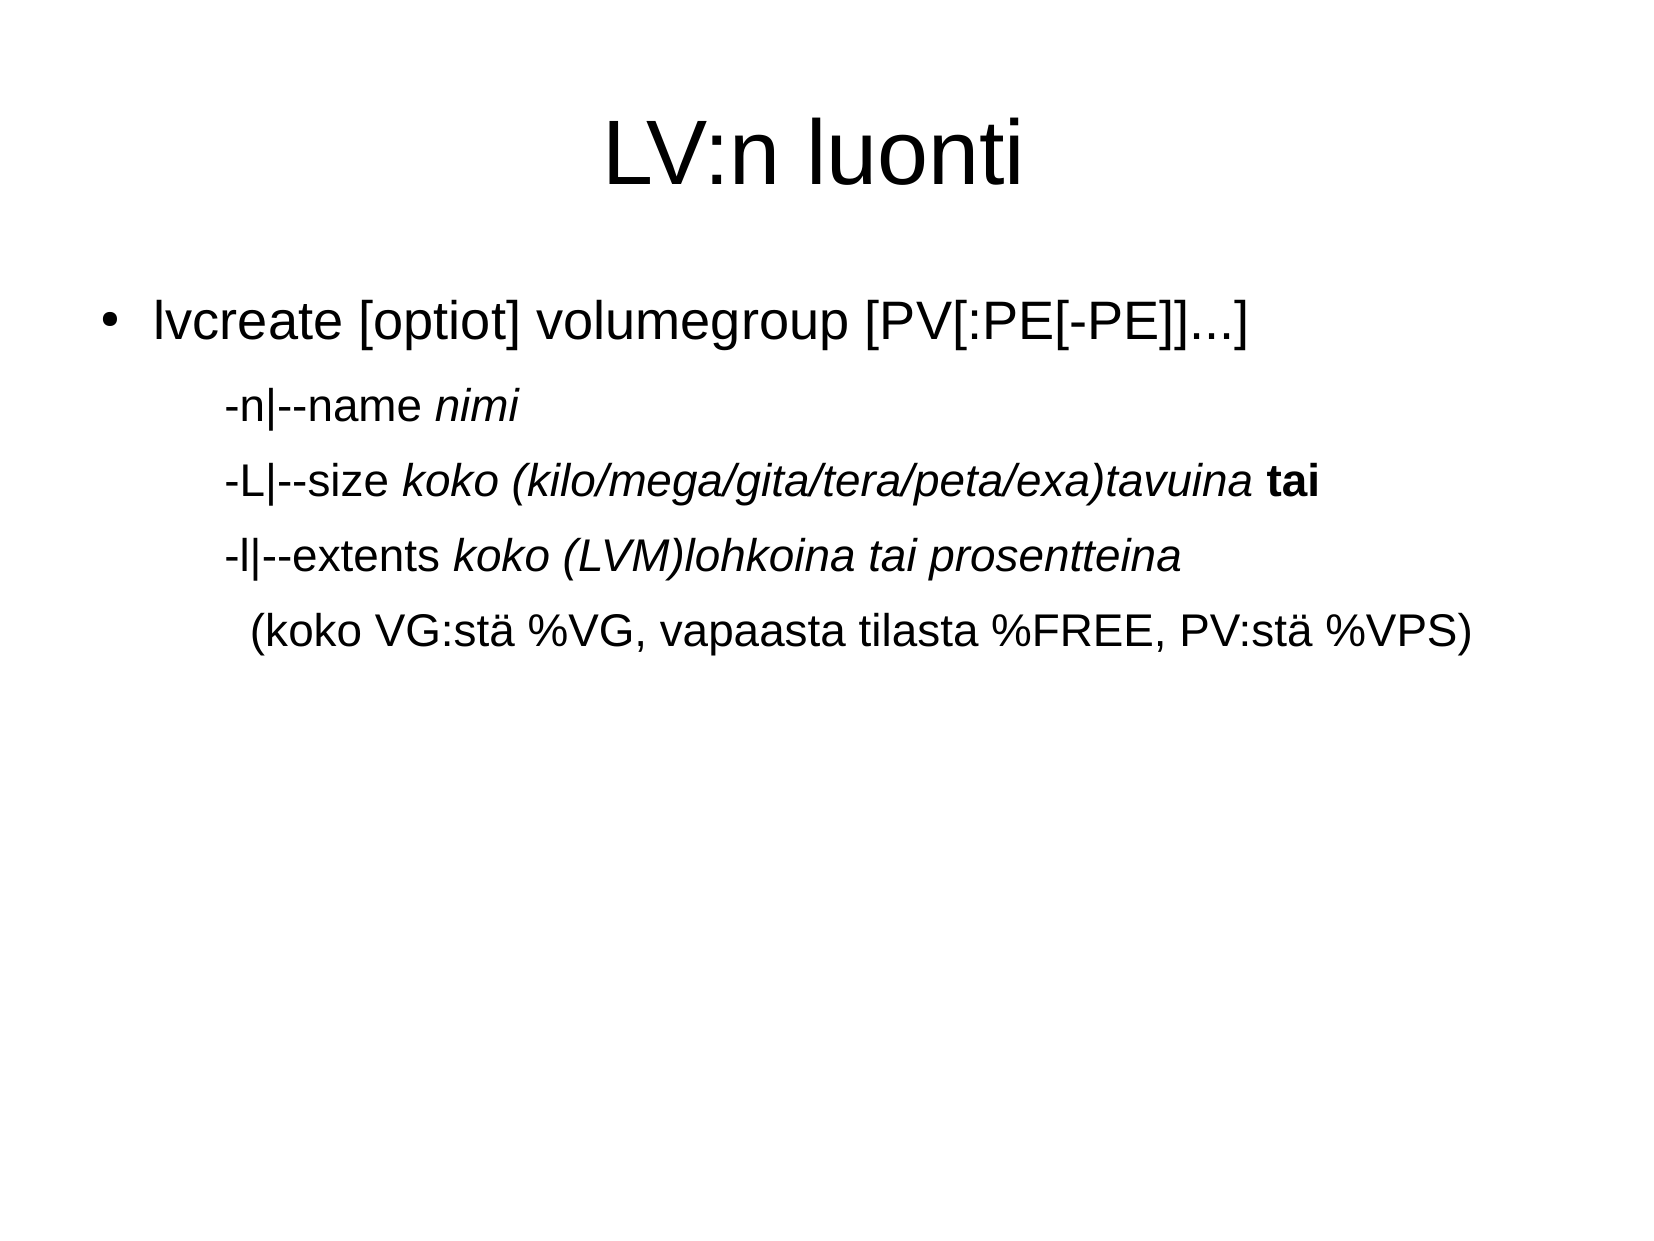

# LV:n luonti
lvcreate [optiot] volumegroup [PV[:PE[-PE]]...]
-n|--name nimi
-L|--size koko (kilo/mega/gita/tera/peta/exa)tavuina tai
-l|--extents koko (LVM)lohkoina tai prosentteina
 (koko VG:stä %VG, vapaasta tilasta %FREE, PV:stä %VPS)